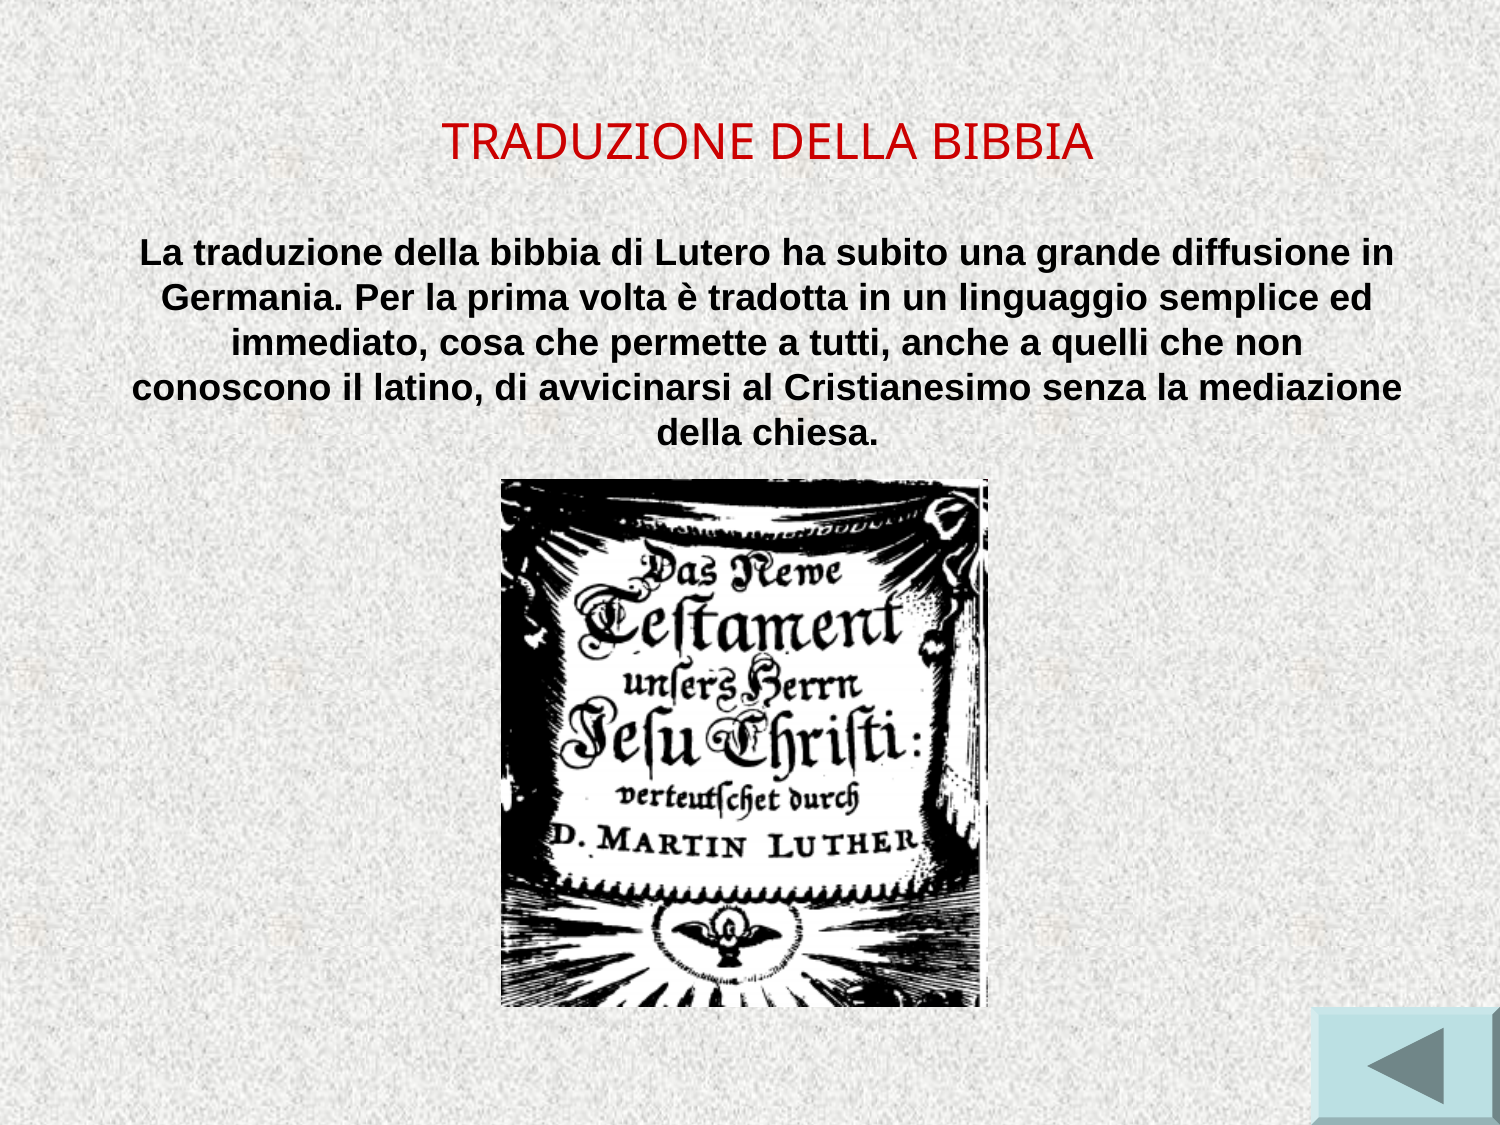

TRADUZIONE DELLA BIBBIA
La traduzione della bibbia di Lutero ha subito una grande diffusione in Germania. Per la prima volta è tradotta in un linguaggio semplice ed immediato, cosa che permette a tutti, anche a quelli che non conoscono il latino, di avvicinarsi al Cristianesimo senza la mediazione della chiesa.